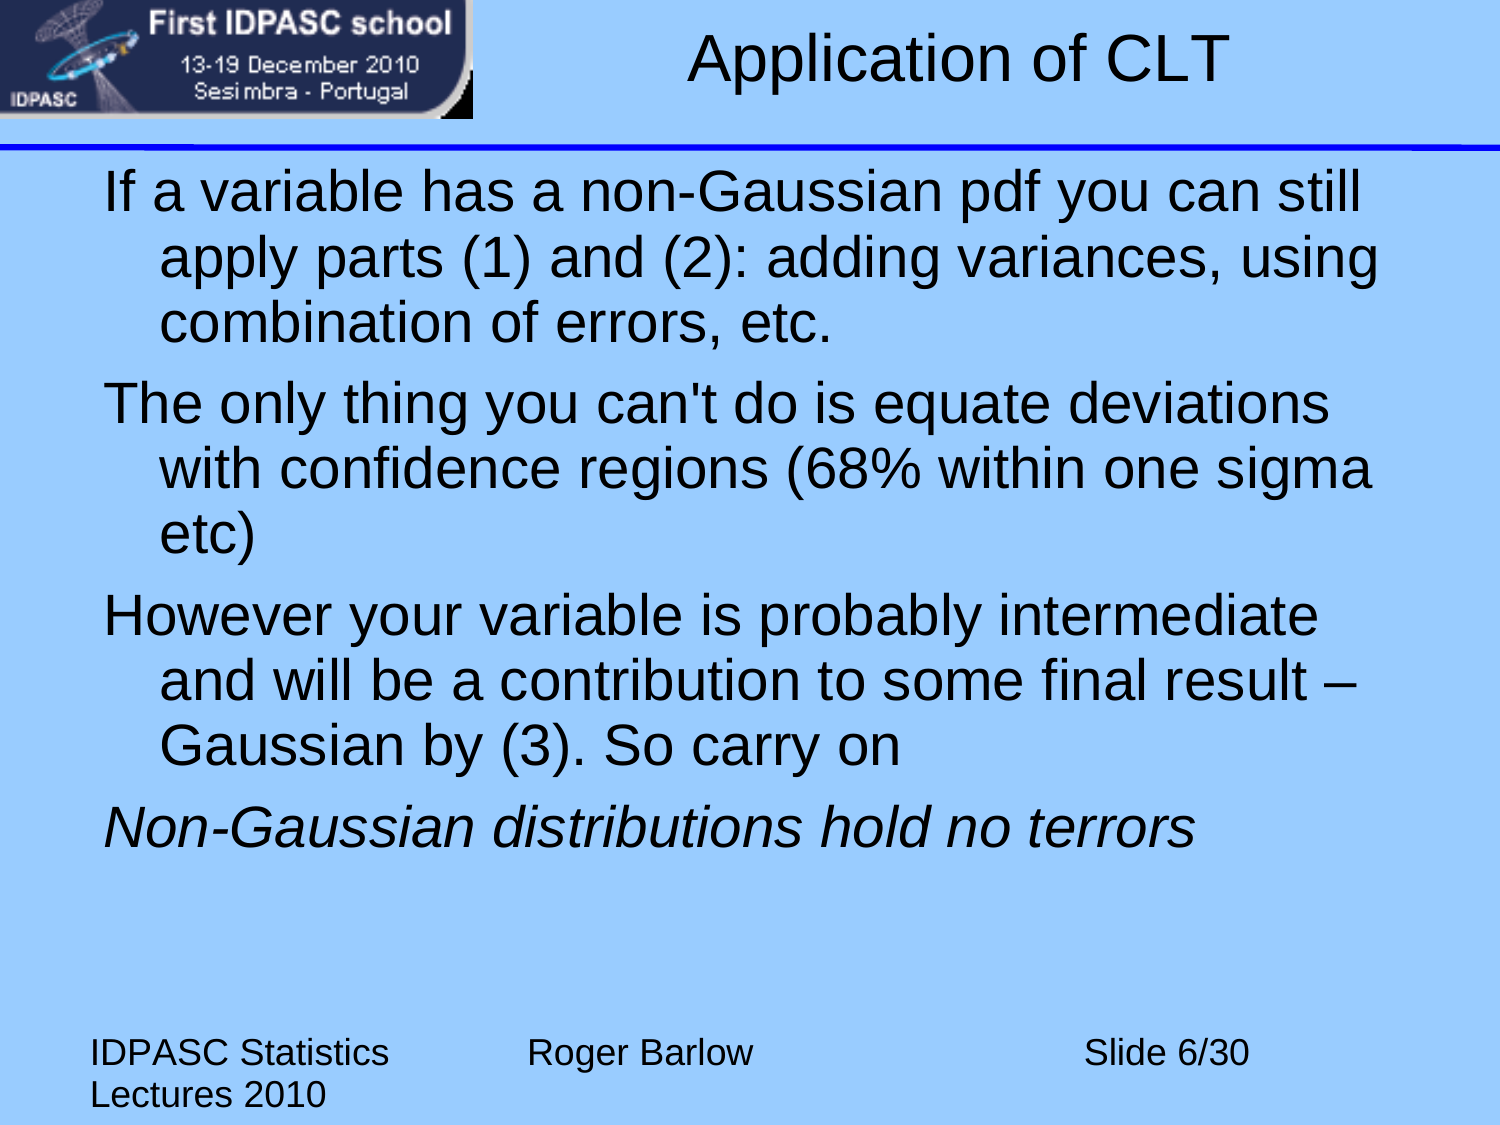

# Application of CLT
If a variable has a non-Gaussian pdf you can still apply parts (1) and (2): adding variances, using combination of errors, etc.
The only thing you can't do is equate deviations with confidence regions (68% within one sigma etc)
However your variable is probably intermediate and will be a contribution to some final result – Gaussian by (3). So carry on
Non-Gaussian distributions hold no terrors
6